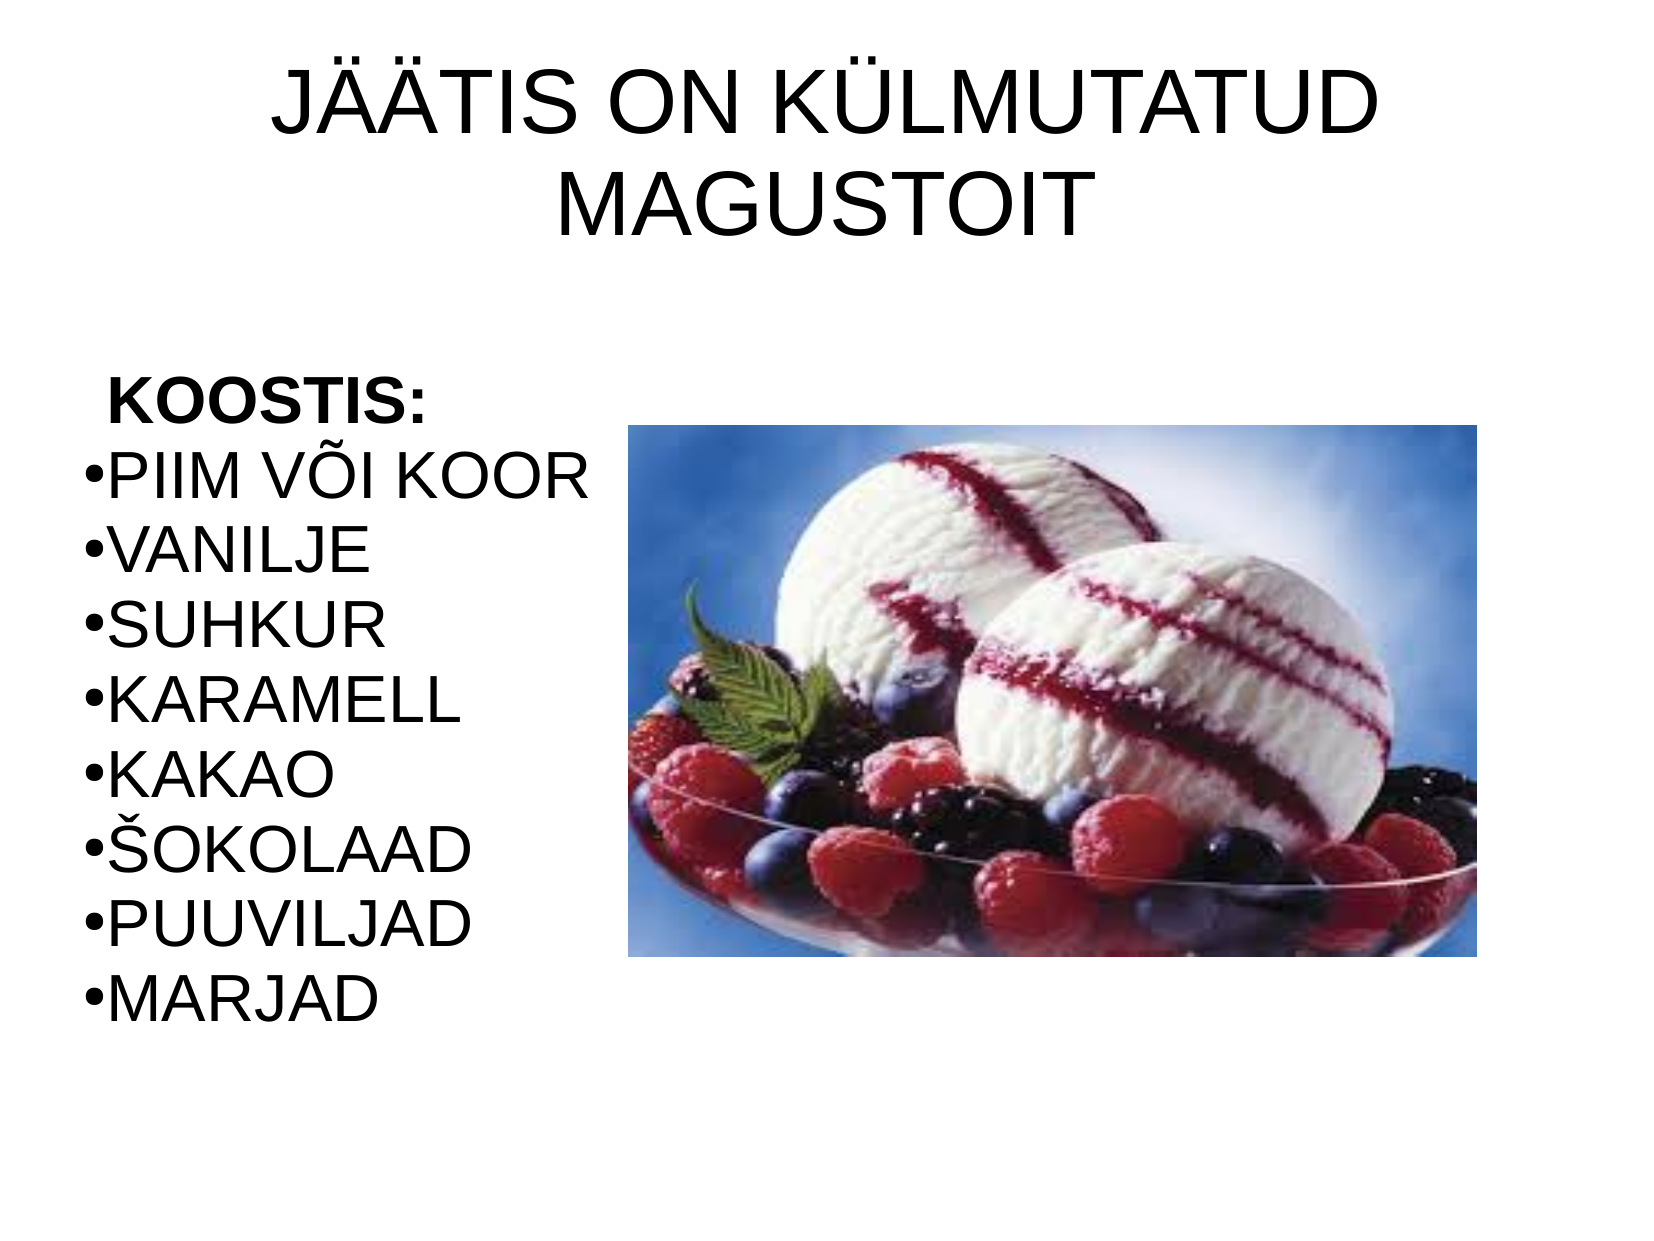

# JÄÄTIS ON KÜLMUTATUD MAGUSTOIT
KOOSTIS:
PIIM VÕI KOOR
VANILJE
SUHKUR
KARAMELL
KAKAO
ŠOKOLAAD
PUUVILJAD
MARJAD